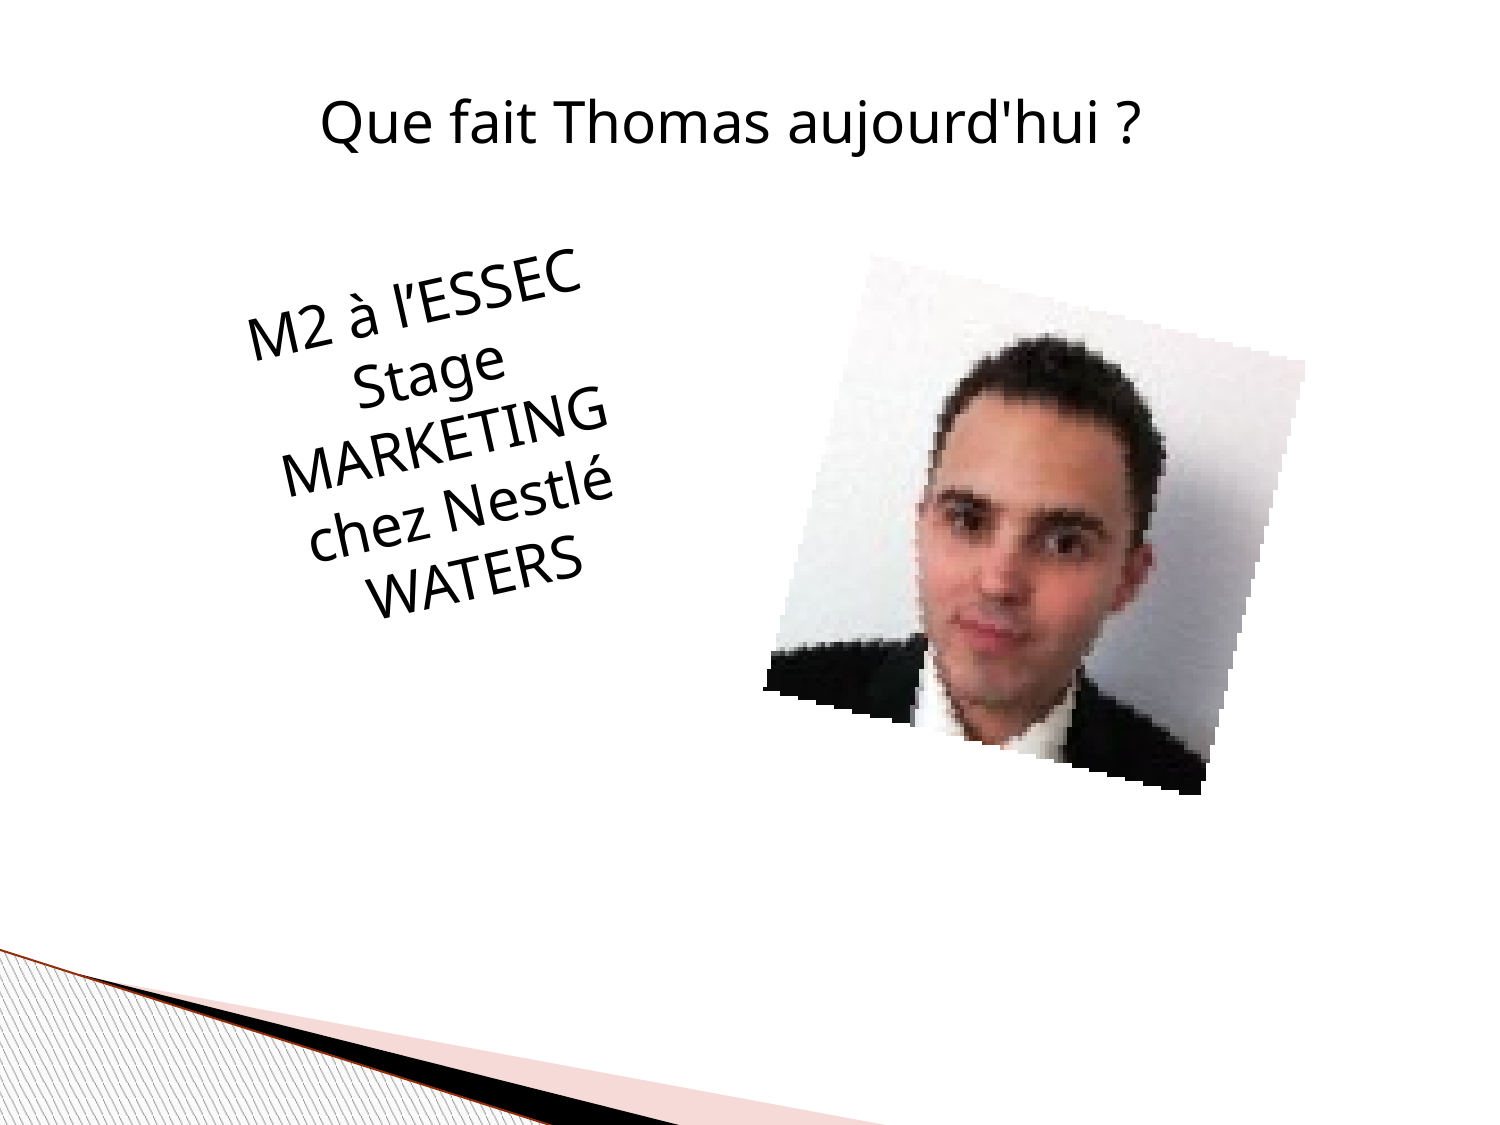

Que fait Thomas aujourd'hui ?
M2 à l’ESSEC
Stage MARKETING chez Nestlé WATERS